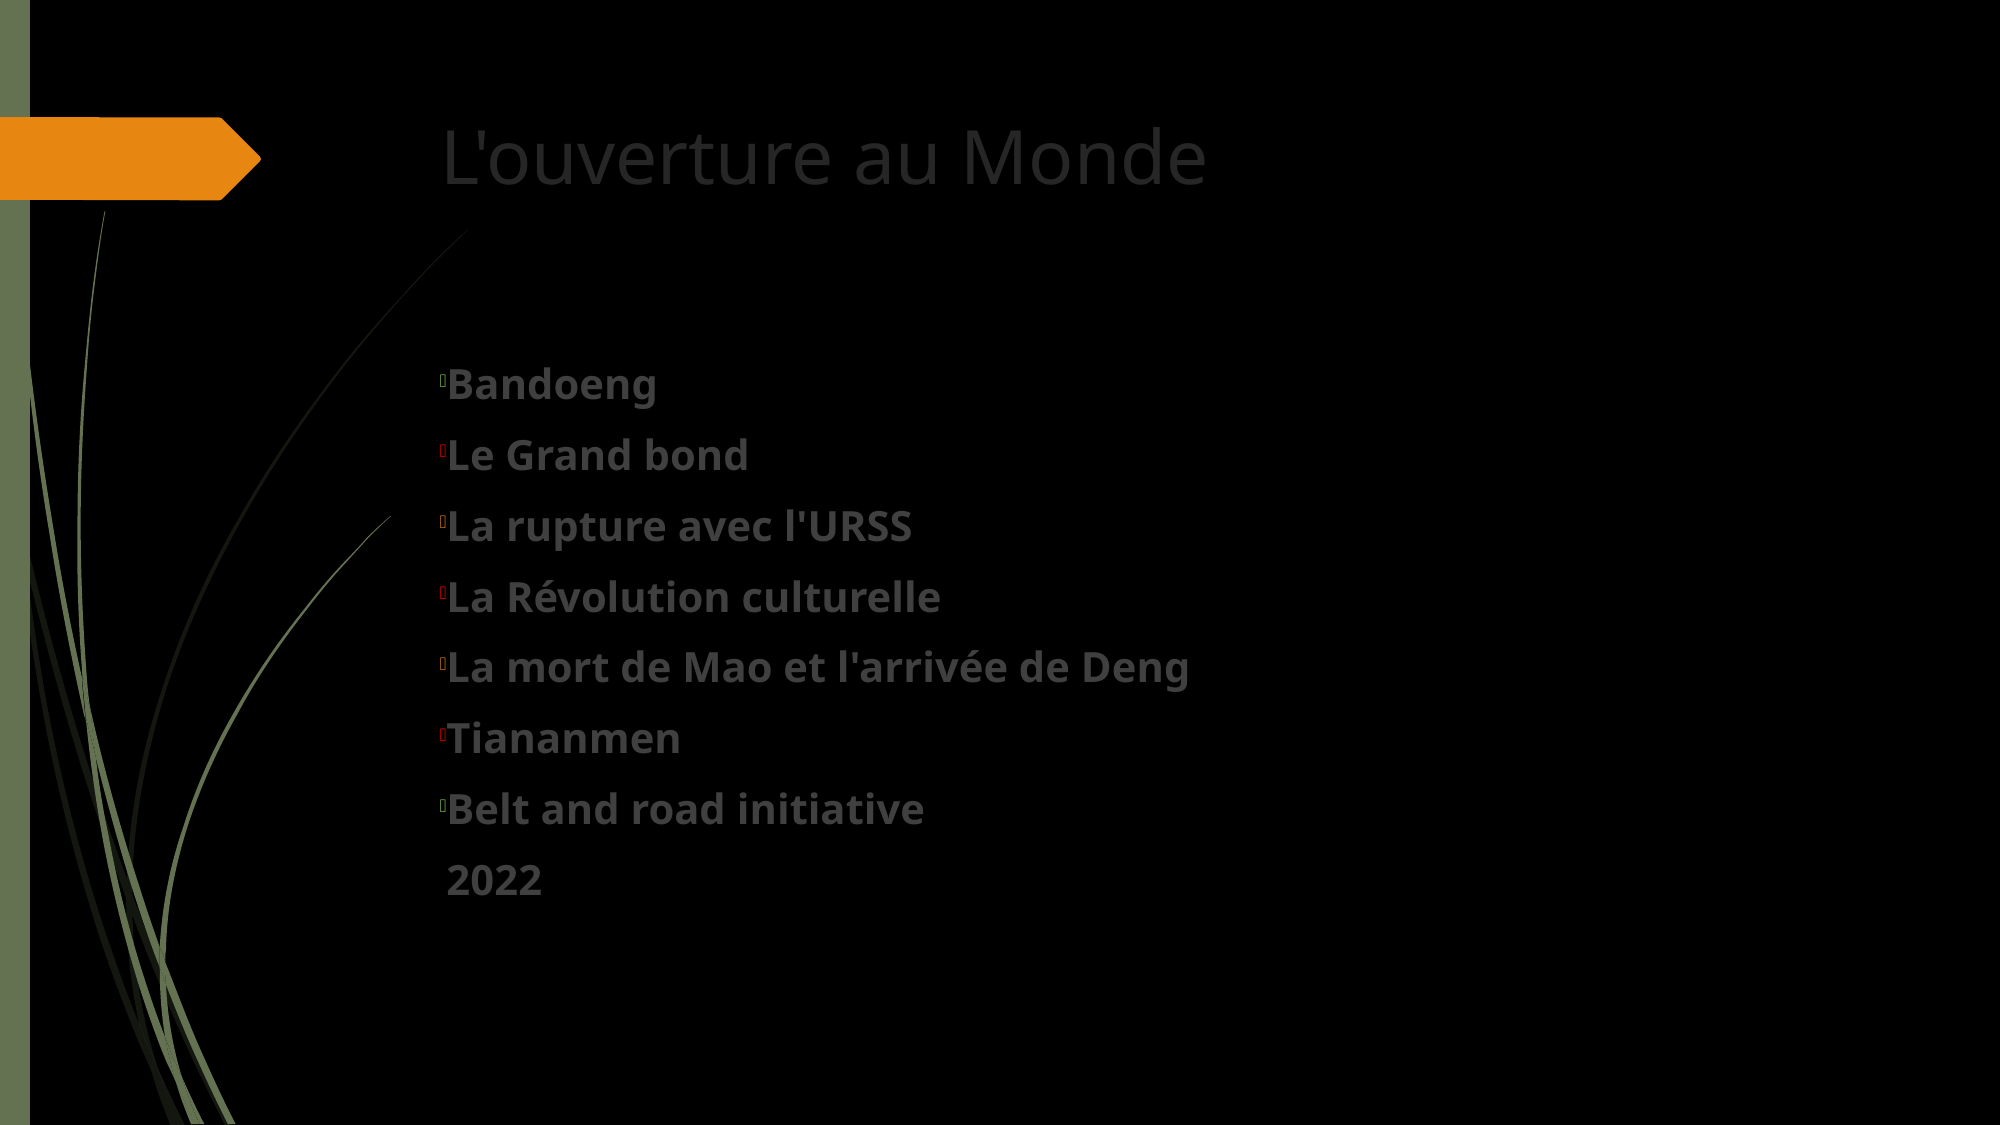

# L'ouverture au Monde
Bandoeng
Le Grand bond
La rupture avec l'URSS
La Révolution culturelle
La mort de Mao et l'arrivée de Deng
Tiananmen
Belt and road initiative
2022